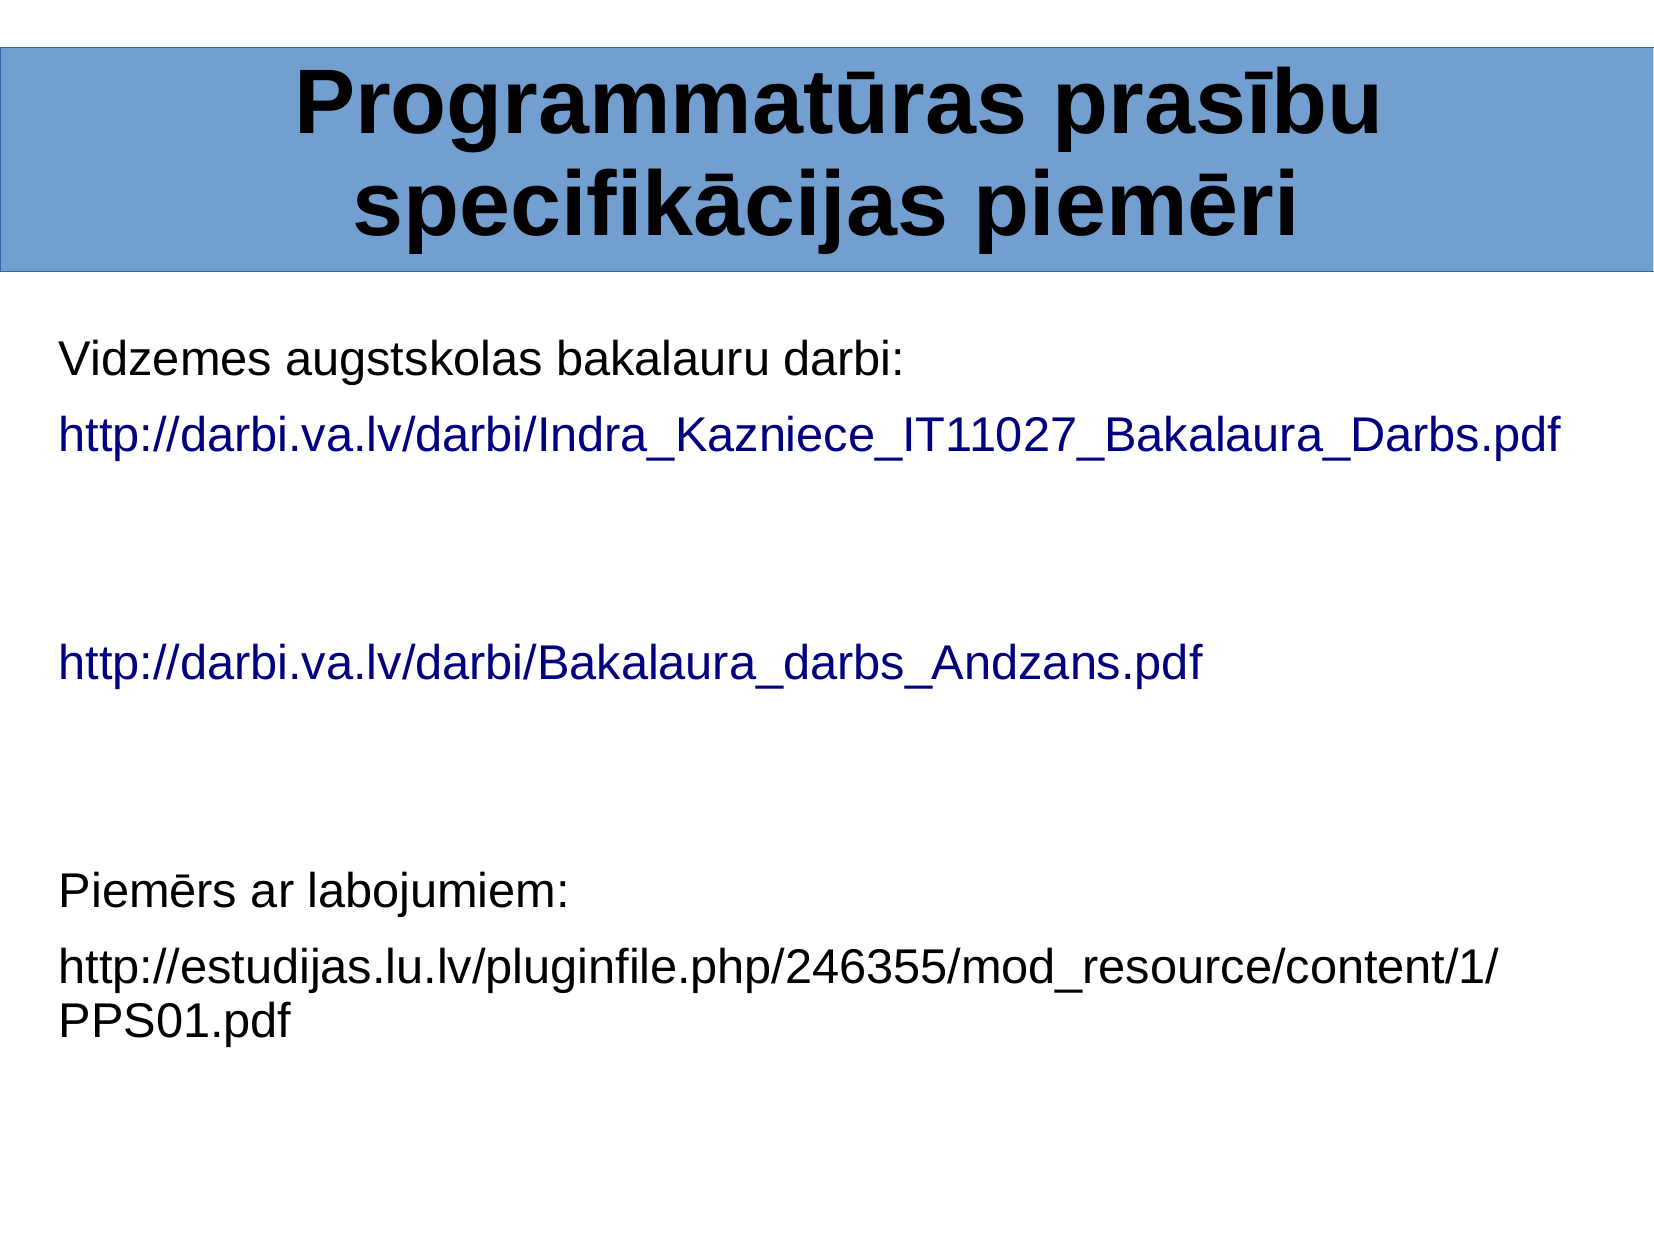

# Programmatūras prasību specifikācijas piemēri
Vidzemes augstskolas bakalauru darbi:
http://darbi.va.lv/darbi/Indra_Kazniece_IT11027_Bakalaura_Darbs.pdf
http://darbi.va.lv/darbi/Bakalaura_darbs_Andzans.pdf
Piemērs ar labojumiem:
http://estudijas.lu.lv/pluginfile.php/246355/mod_resource/content/1/PPS01.pdf